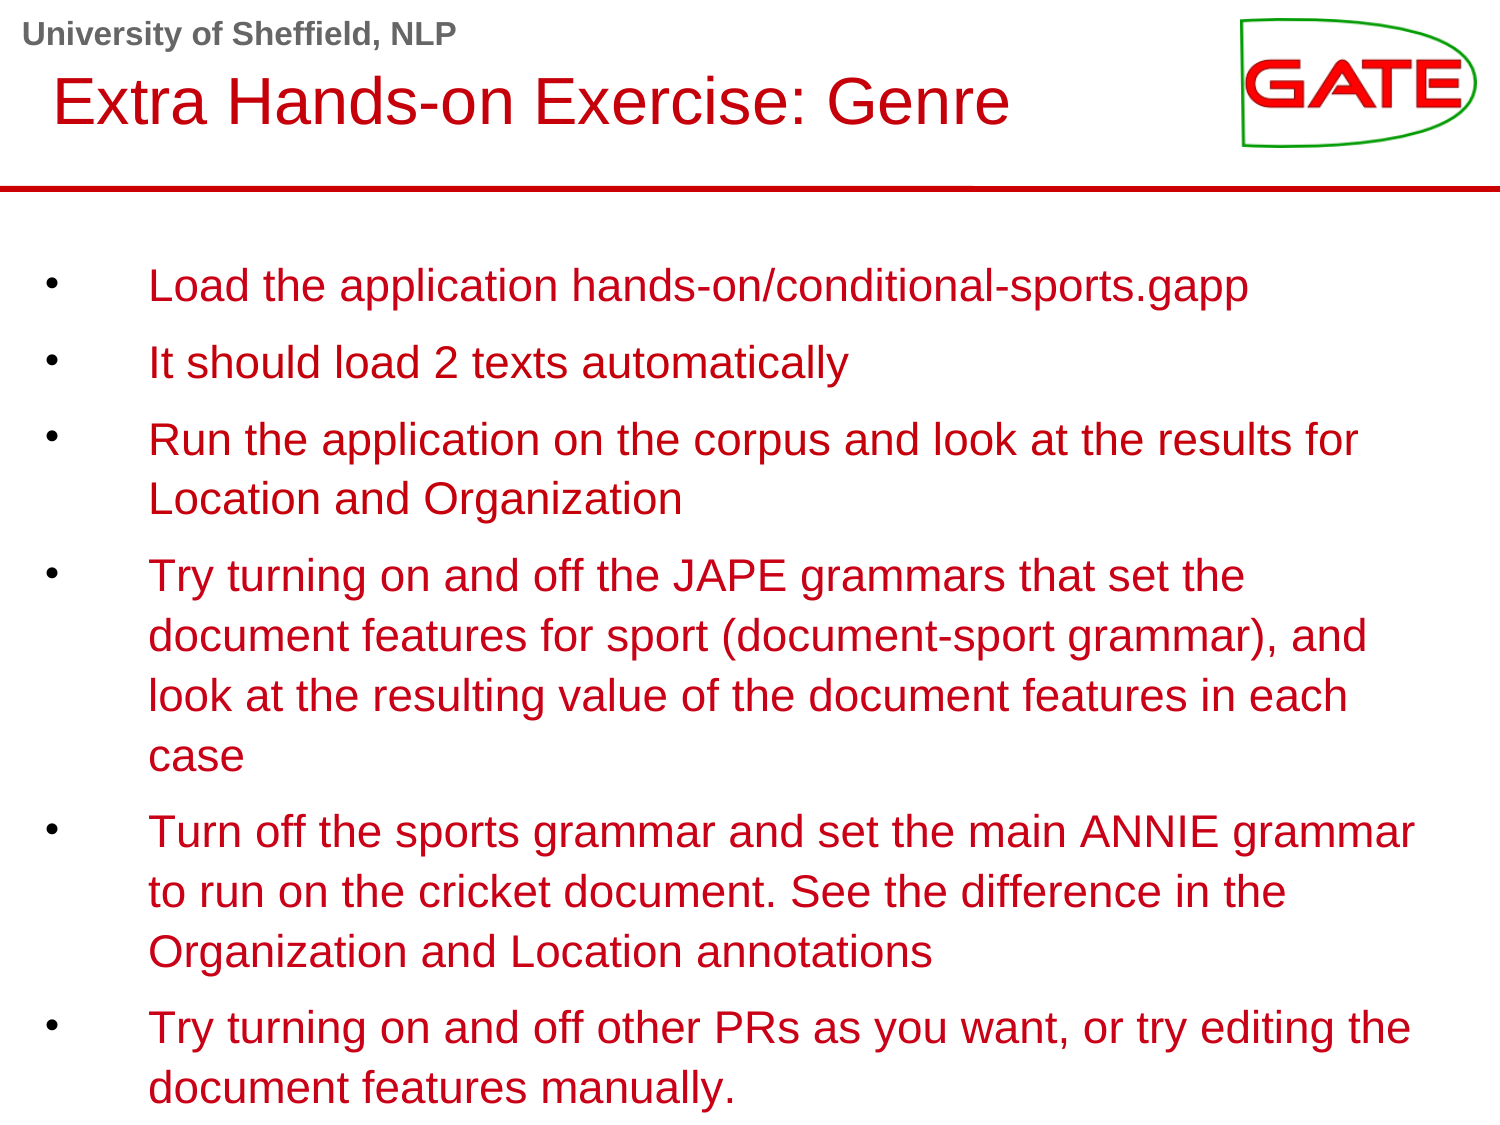

# Extra Hands-on Exercise: Genre
Load the application hands-on/conditional-sports.gapp
It should load 2 texts automatically
Run the application on the corpus and look at the results for Location and Organization
Try turning on and off the JAPE grammars that set the document features for sport (document-sport grammar), and look at the resulting value of the document features in each case
Turn off the sports grammar and set the main ANNIE grammar to run on the cricket document. See the difference in the Organization and Location annotations
Try turning on and off other PRs as you want, or try editing the document features manually.